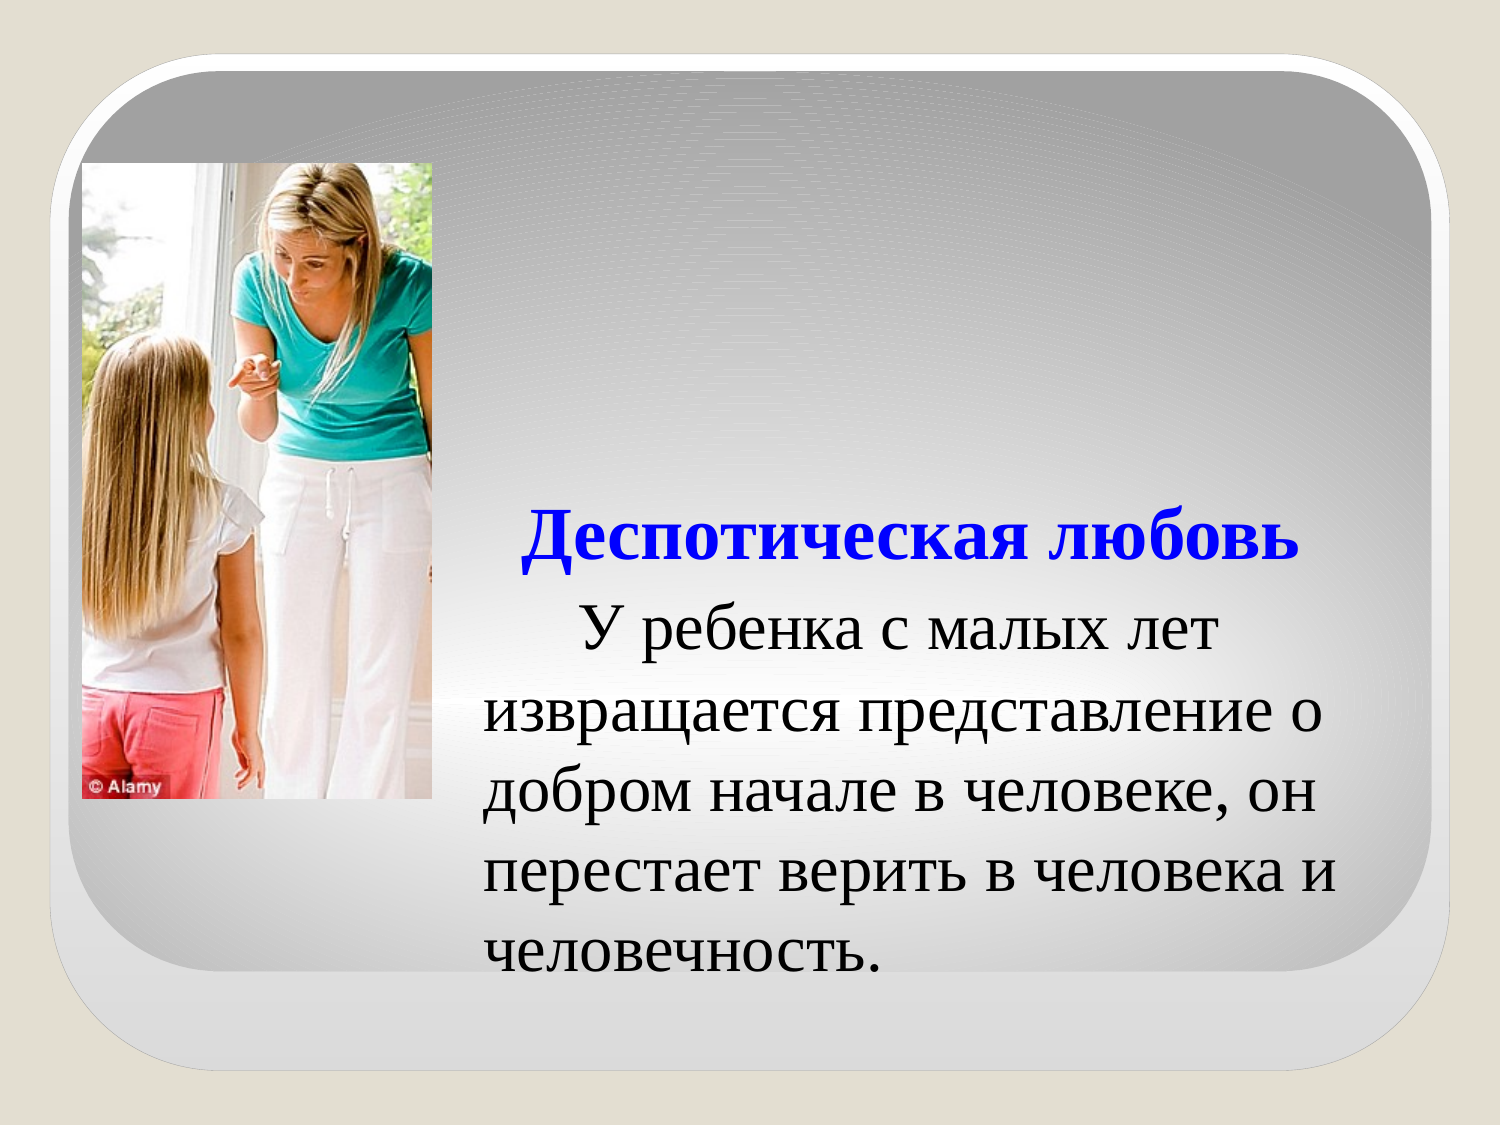

# Деспотическая любовь У ребенка с малых лет извращается представление о добром начале в человеке, он перестает верить в человека и человечность.